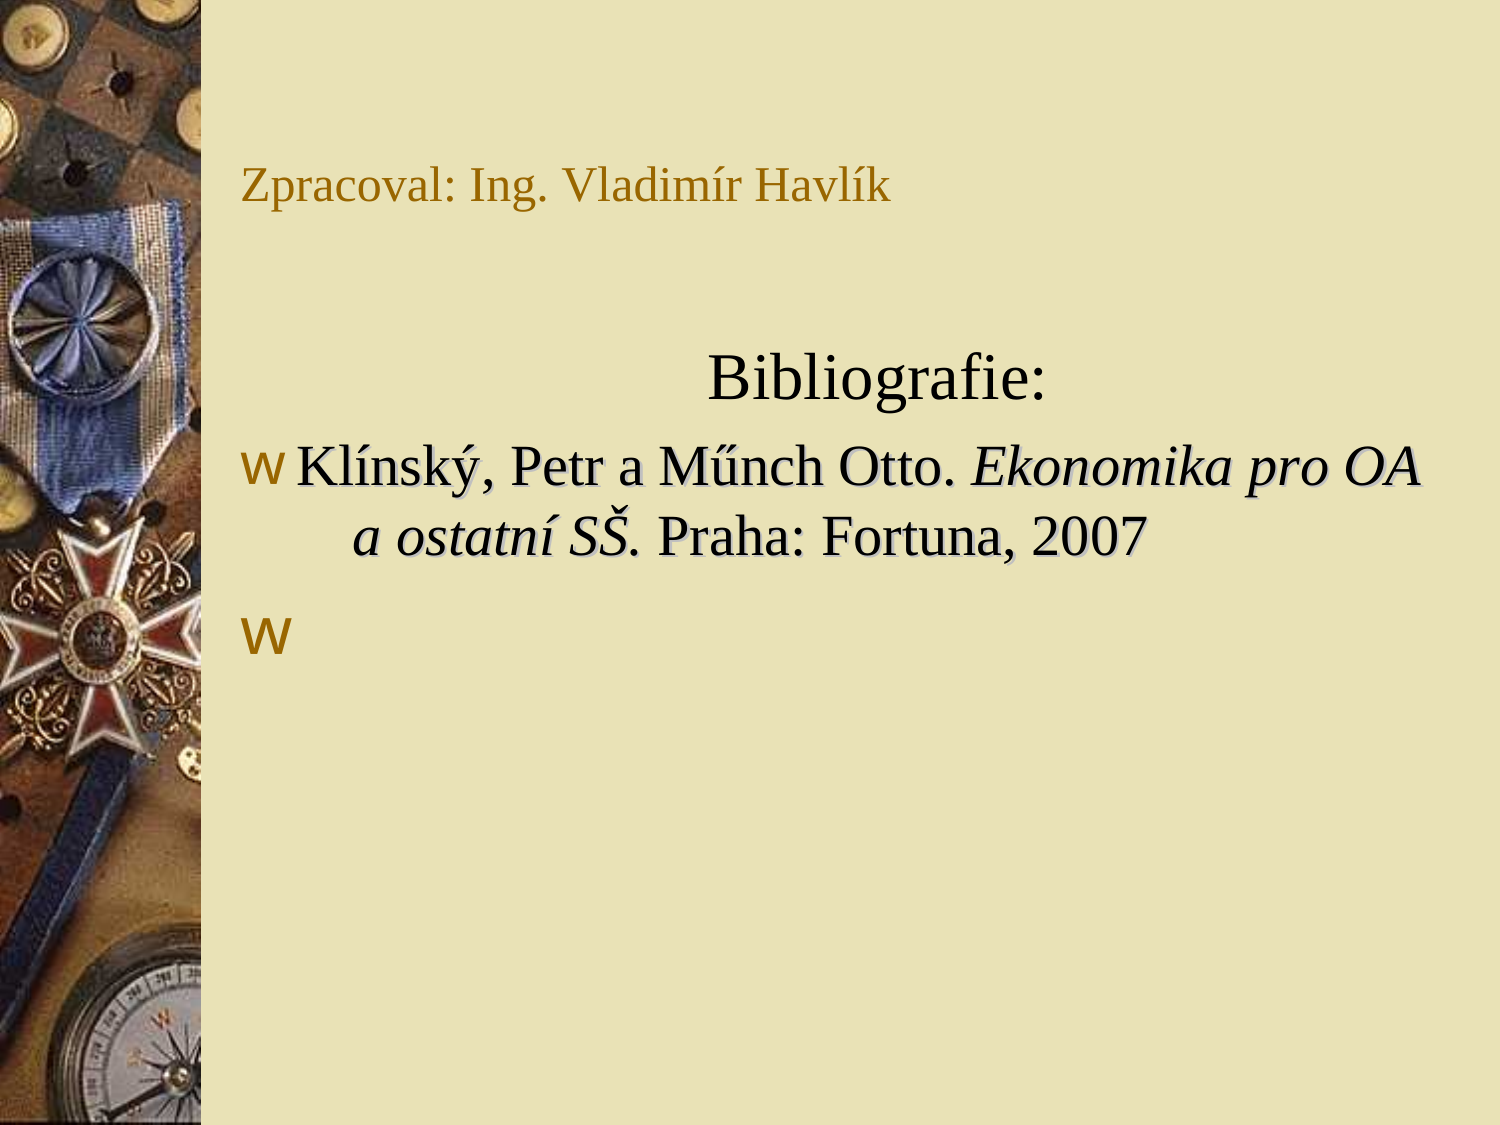

# Zpracoval: Ing. Vladimír Havlík
Bibliografie:
Klínský, Petr a Műnch Otto. Ekonomika pro OA a ostatní SŠ. Praha: Fortuna, 2007